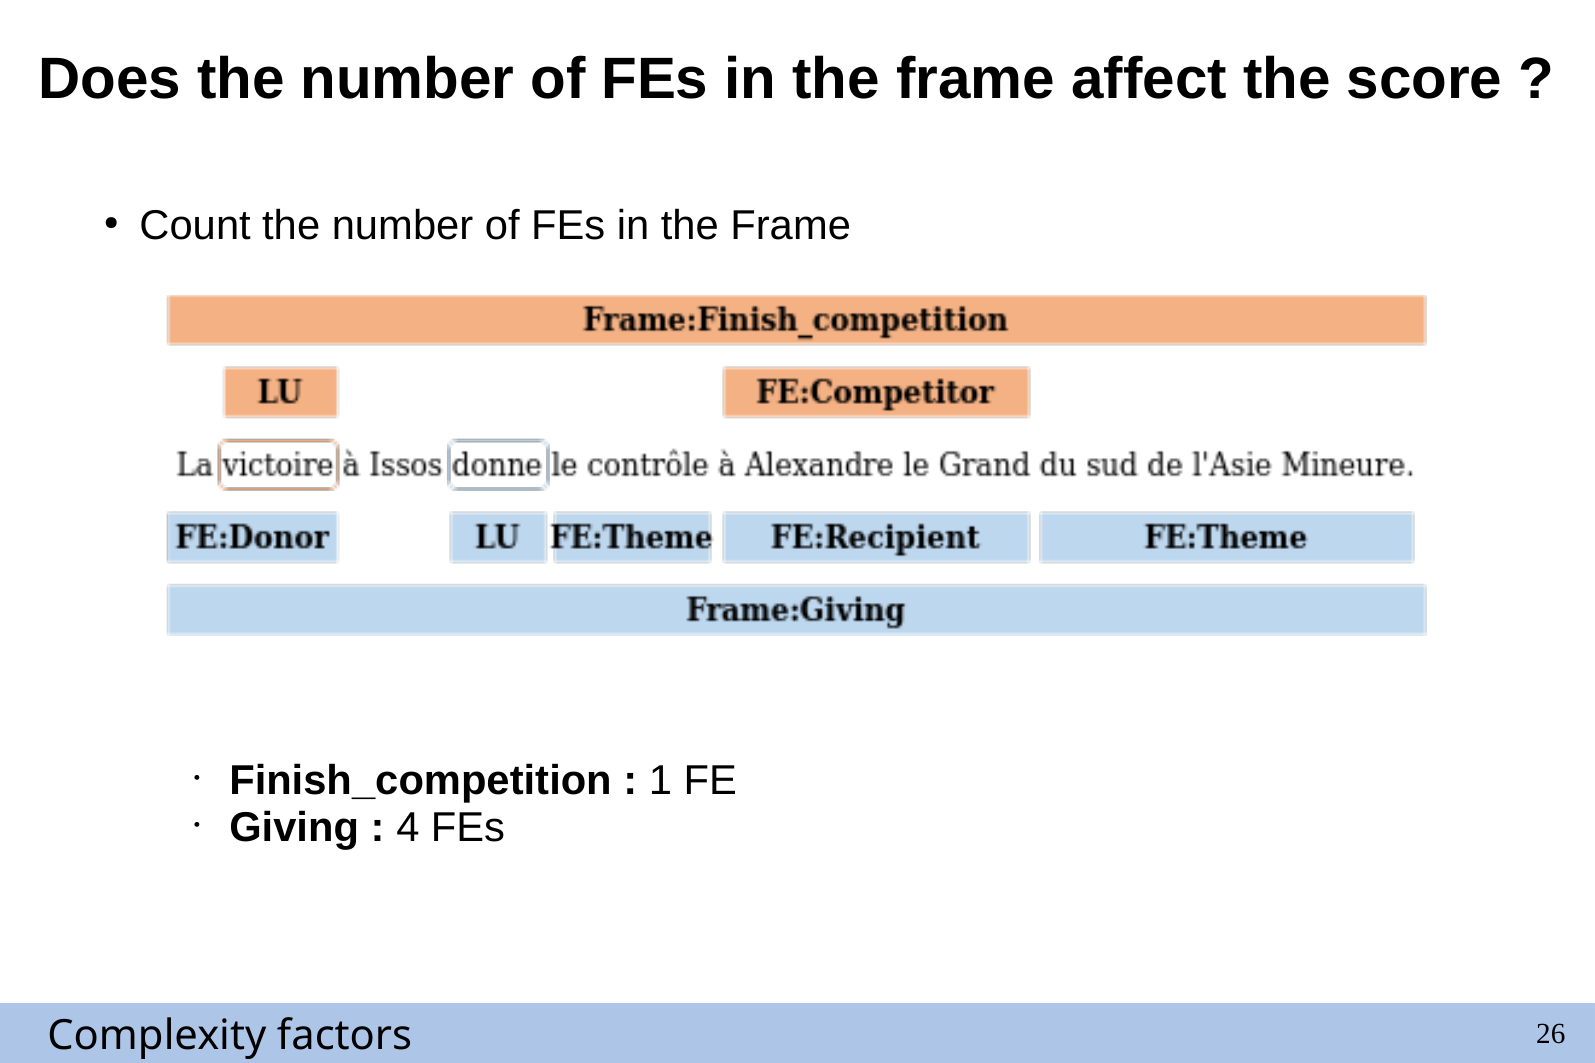

Does the number of FEs in the frame affect the score ?
Count the number of FEs in the Frame
Finish_competition : 1 FE
Giving : 4 FEs
# Complexity factors